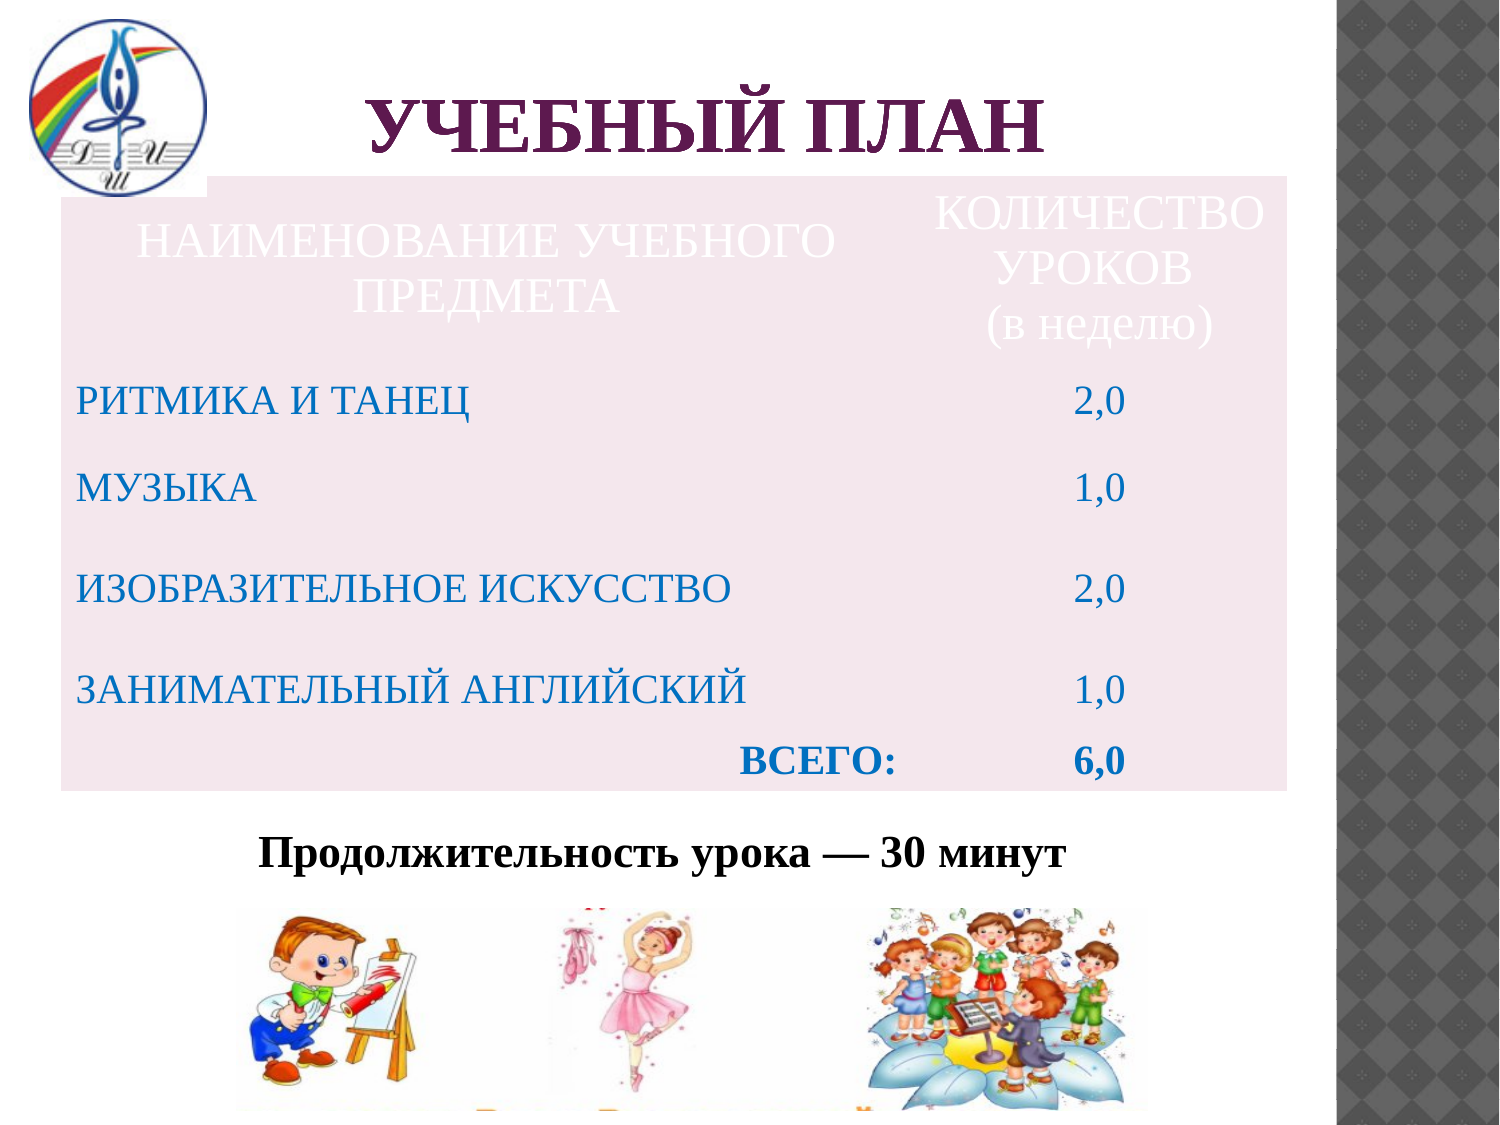

# УЧЕБНЫЙ ПЛАН
УЧЕБНЫЙ ПЛАН
УЧЕБНЫЙ ПЛАН
УЧЕБНЫЙ ПЛАН
| НАИМЕНОВАНИЕ УЧЕБНОГО ПРЕДМЕТА | КОЛИЧЕСТВО УРОКОВ (в неделю) |
| --- | --- |
| РИТМИКА И ТАНЕЦ | 2,0 |
| МУЗЫКА | 1,0 |
| ИЗОБРАЗИТЕЛЬНОЕ ИСКУССТВО | 2,0 |
| ЗАНИМАТЕЛЬНЫЙ АНГЛИЙСКИЙ | 1,0 |
| ВСЕГО: | 6,0 |
Продолжительность урока — 30 минут